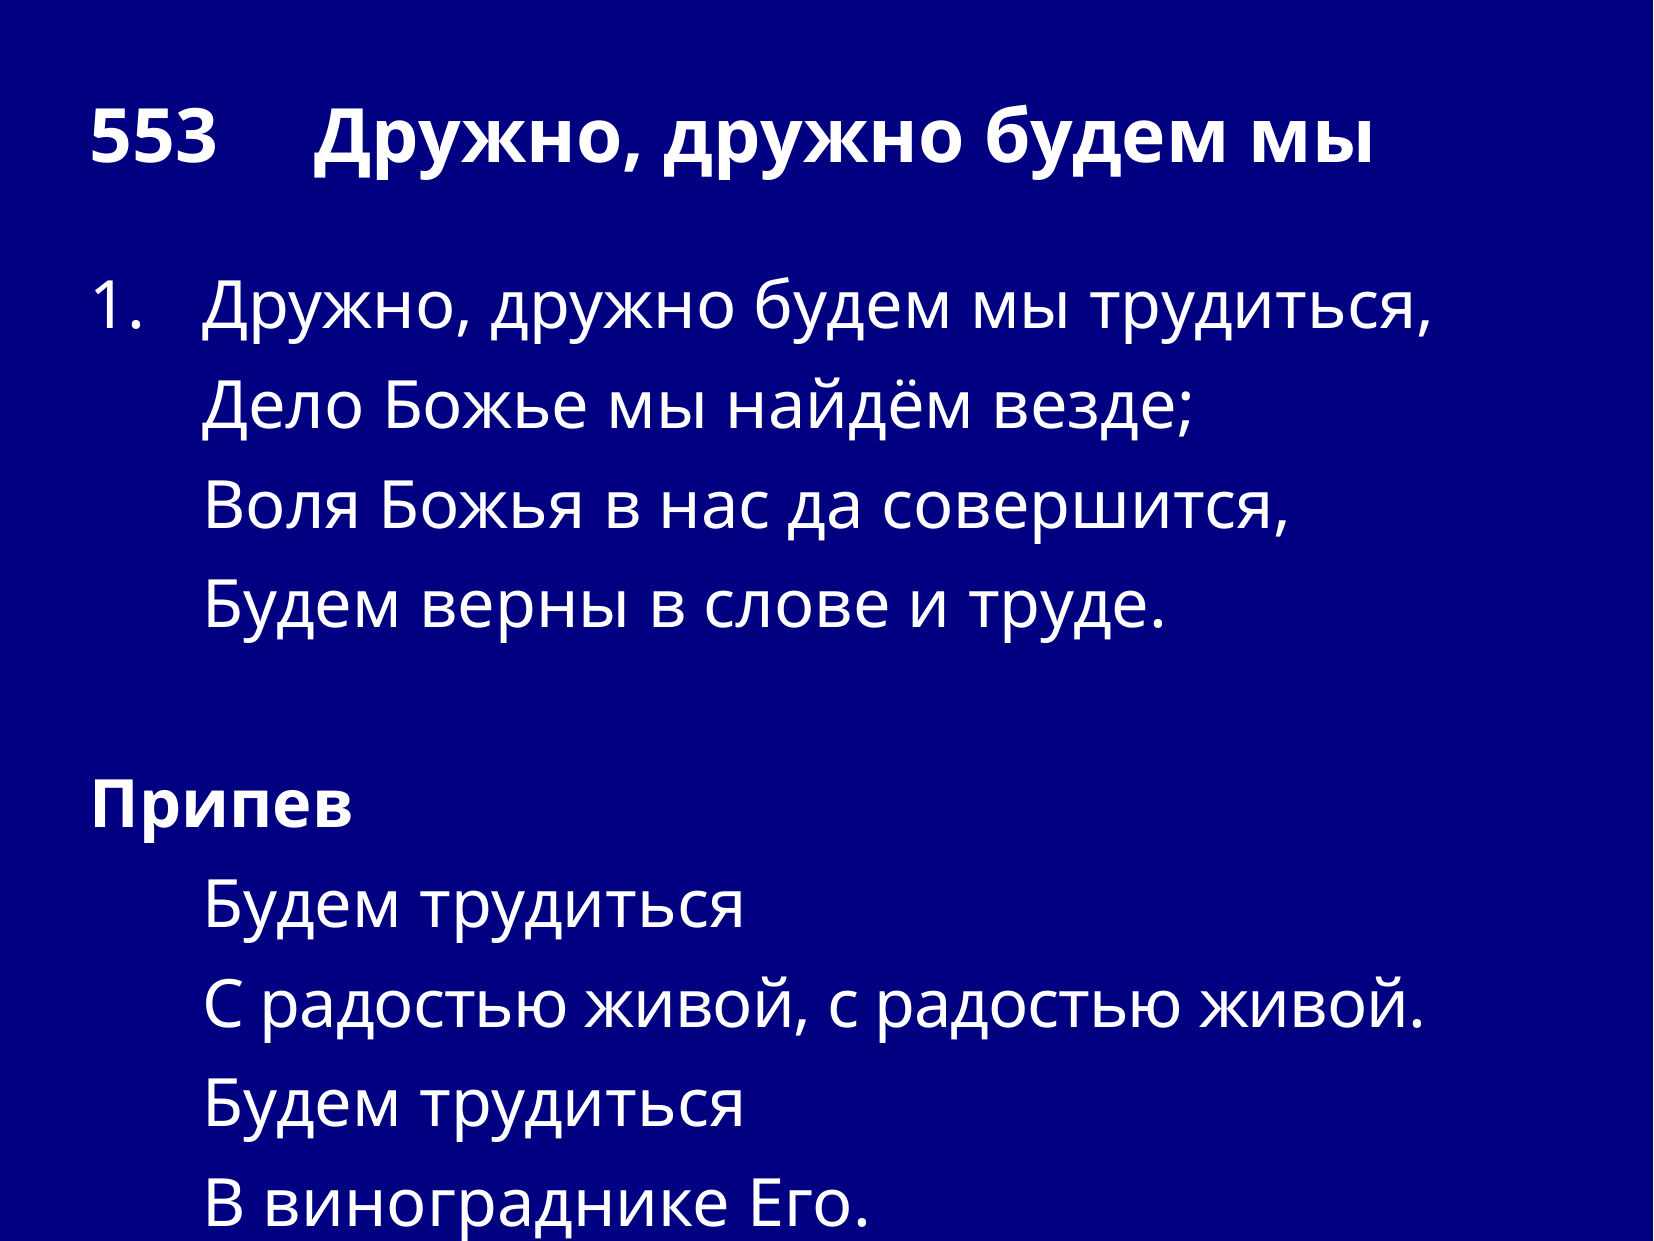

553	Дружно, дружно будем мы
1.	Дружно, дружно будем мы трудиться,
	Дело Божье мы найдём везде;
	Воля Божья в нас да совершится,
	Будем верны в слове и труде.
Припев
	Будем трудиться
	С радостью живой, с радостью живой.
	Будем трудиться
	В винограднике Его.